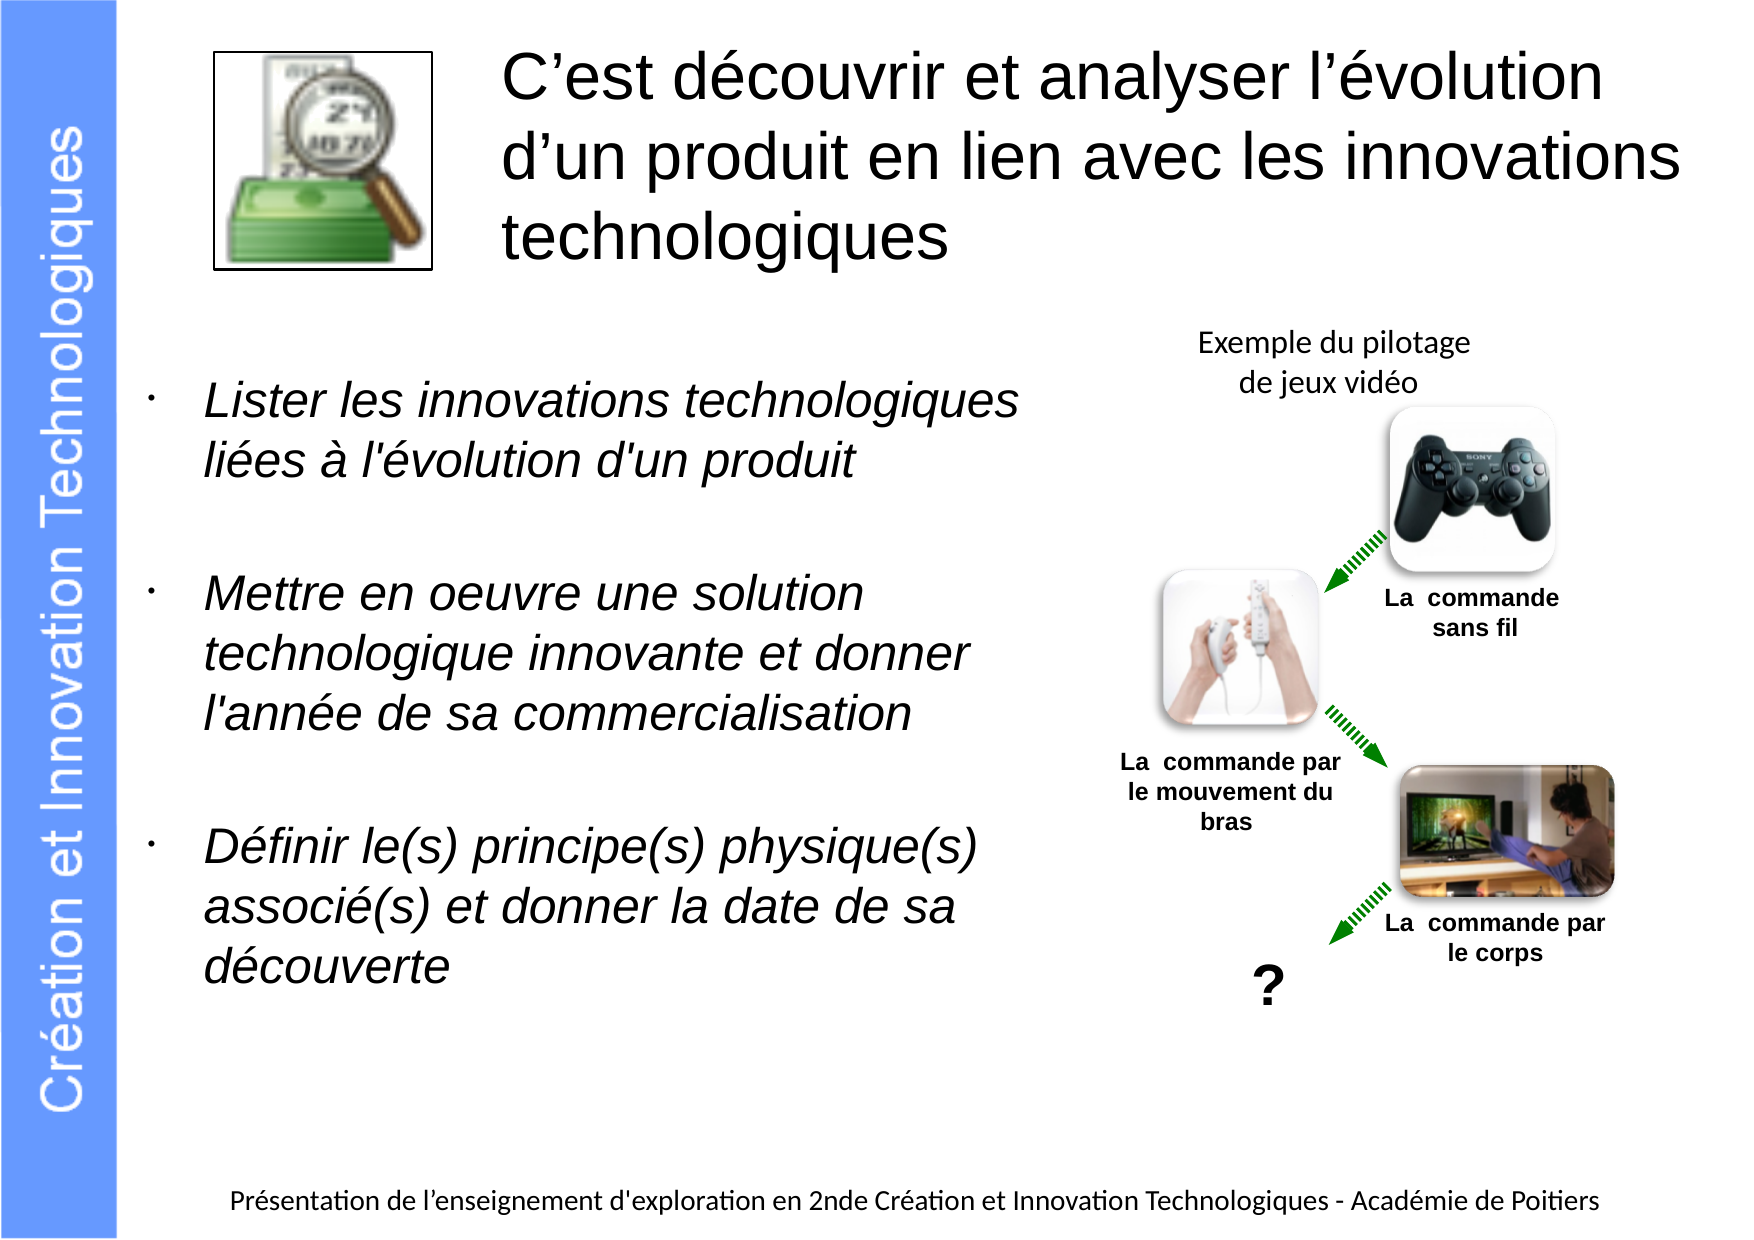

# C’est découvrir et analyser l’évolution d’un produit en lien avec les innovations technologiques
Exemple du pilotage de jeux vidéo
Lister les innovations technologiques liées à l'évolution d'un produit
Mettre en oeuvre une solution technologique innovante et donner l'année de sa commercialisation
Définir le(s) principe(s) physique(s) associé(s) et donner la date de sa découverte
La commande
sans fil
La commande par
le mouvement du bras
La commande par
le corps
?
Présentation de l’enseignement d'exploration en 2nde Création et Innovation Technologiques - Académie de Poitiers